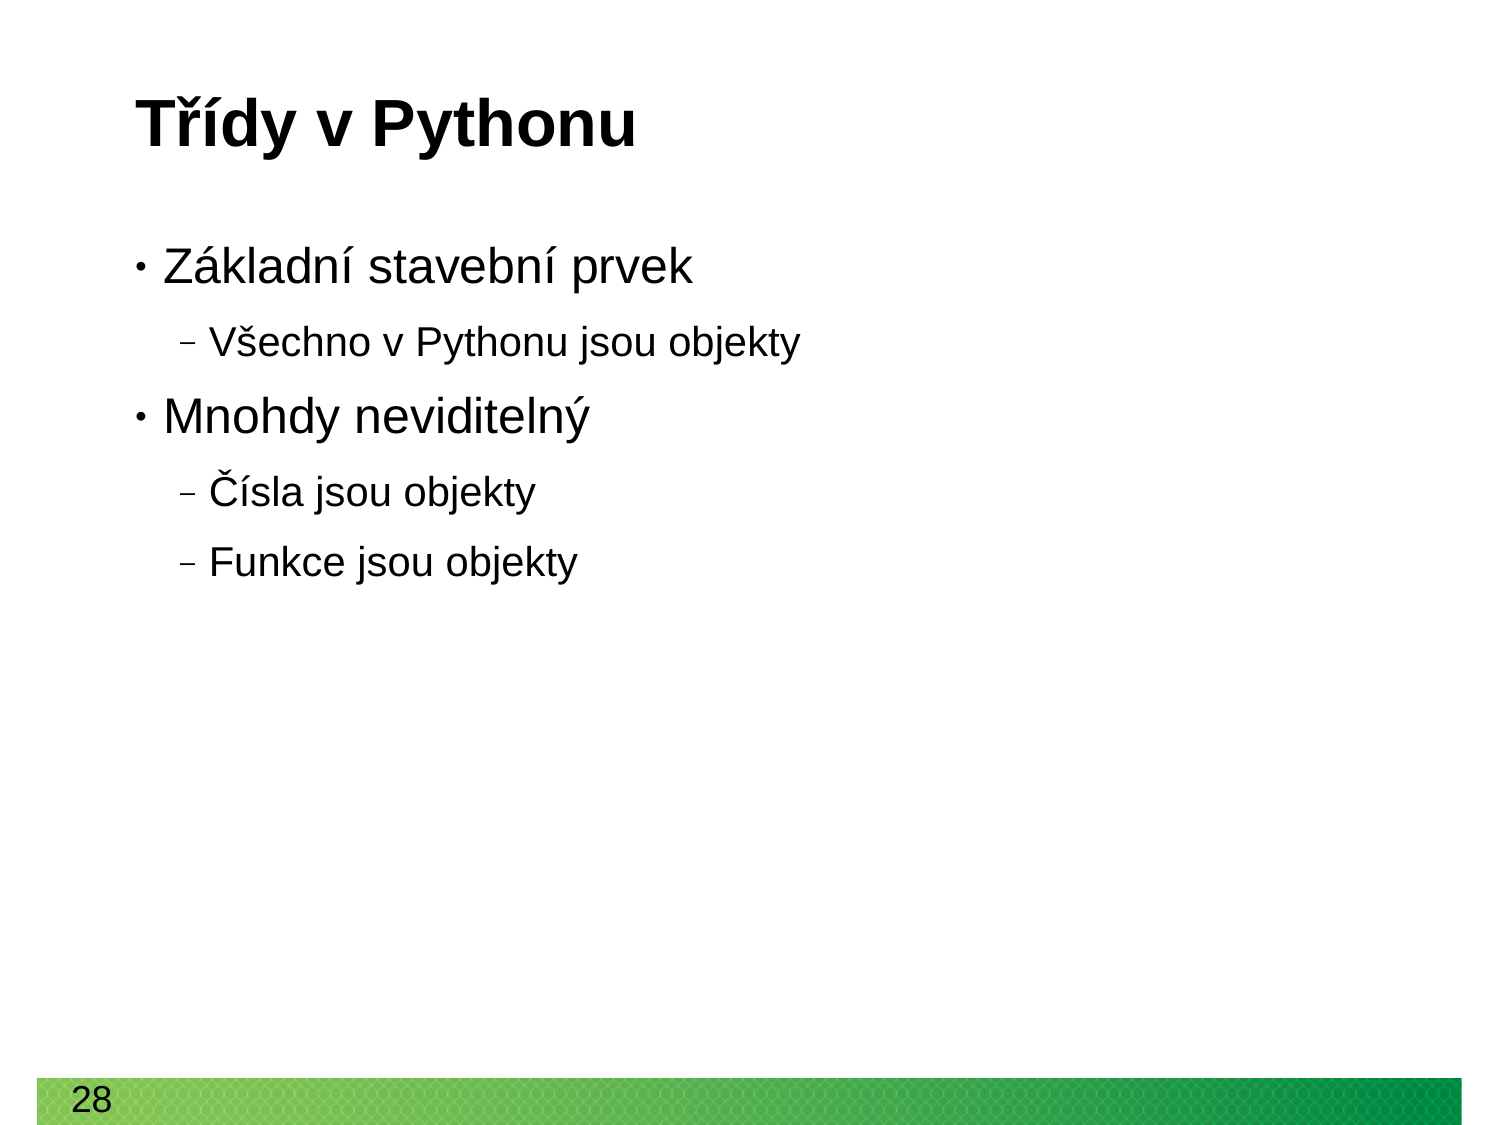

# Třídy v Pythonu
Základní stavební prvek
Všechno v Pythonu jsou objekty
Mnohdy neviditelný
Čísla jsou objekty
Funkce jsou objekty